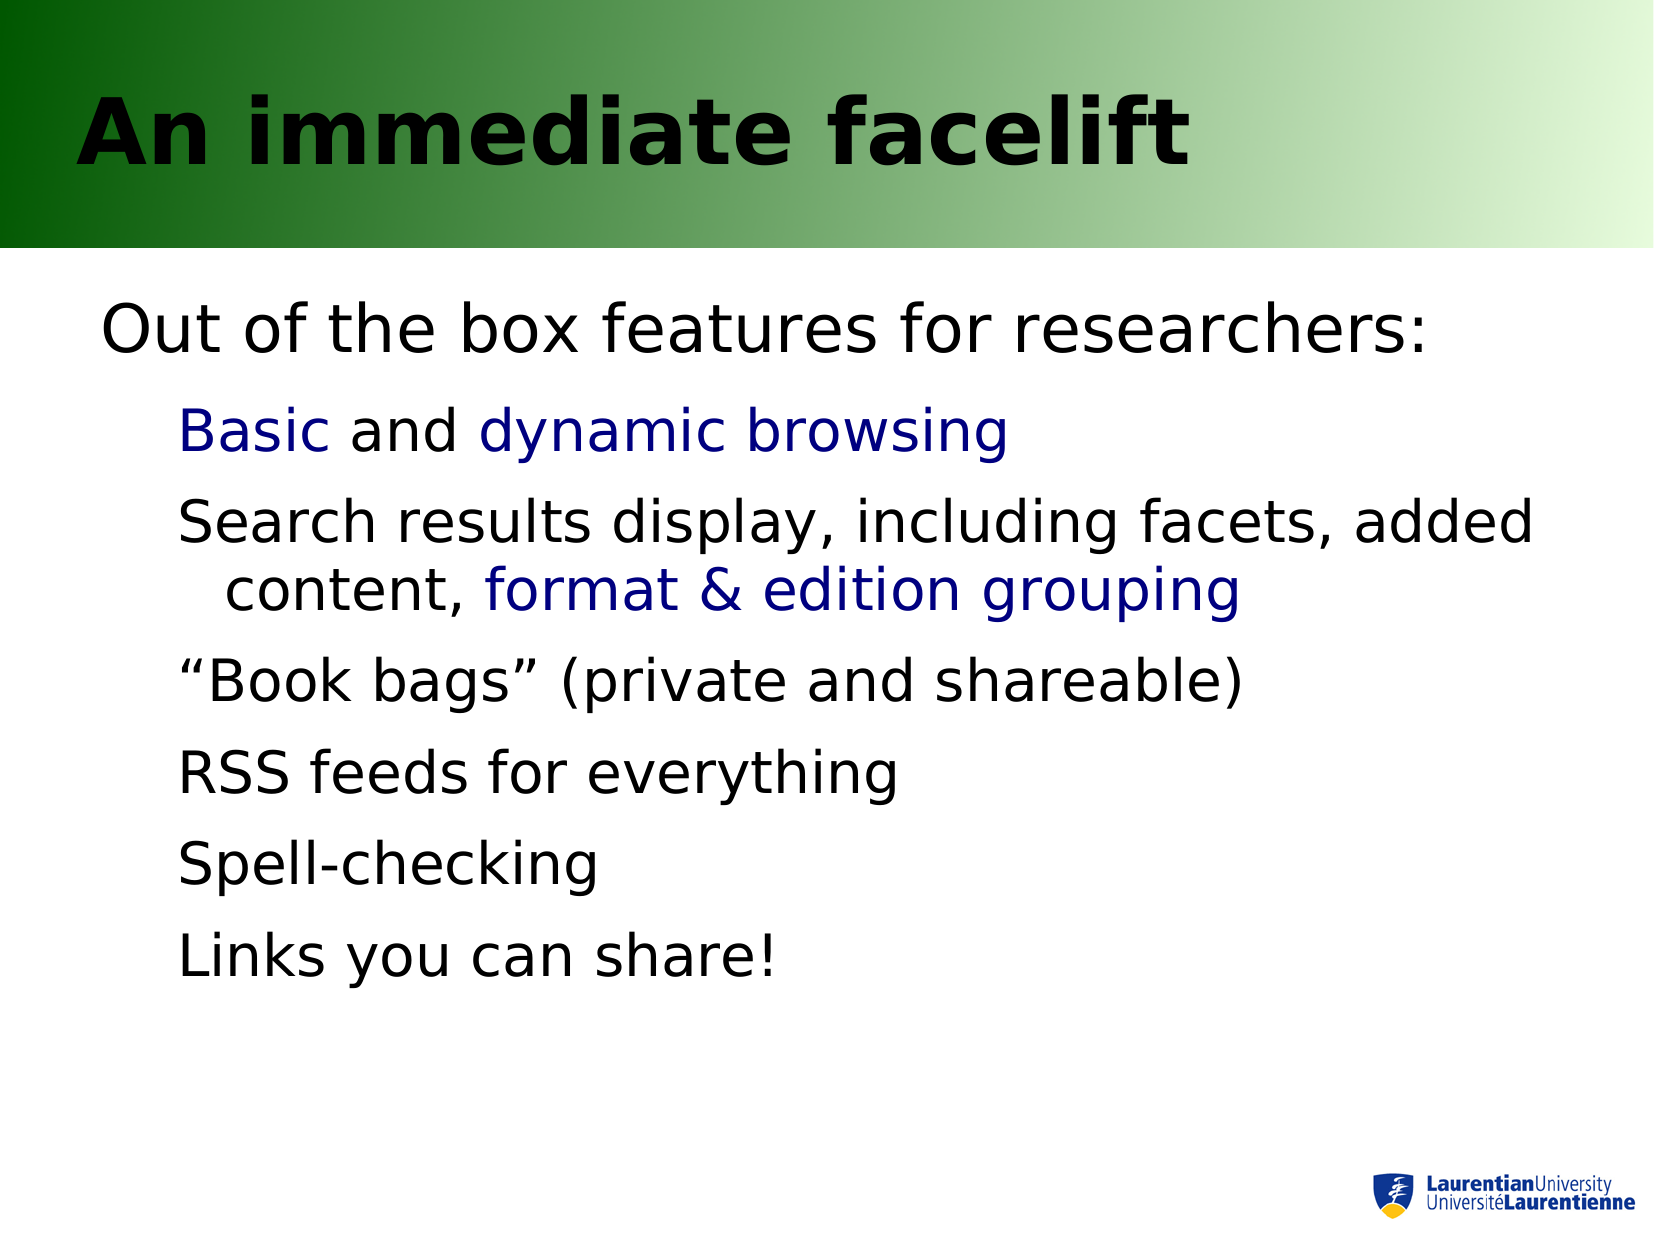

# An immediate facelift
Out of the box features for researchers:
Basic and dynamic browsing
Search results display, including facets, added content, format & edition grouping
“Book bags” (private and shareable)
RSS feeds for everything
Spell-checking
Links you can share!